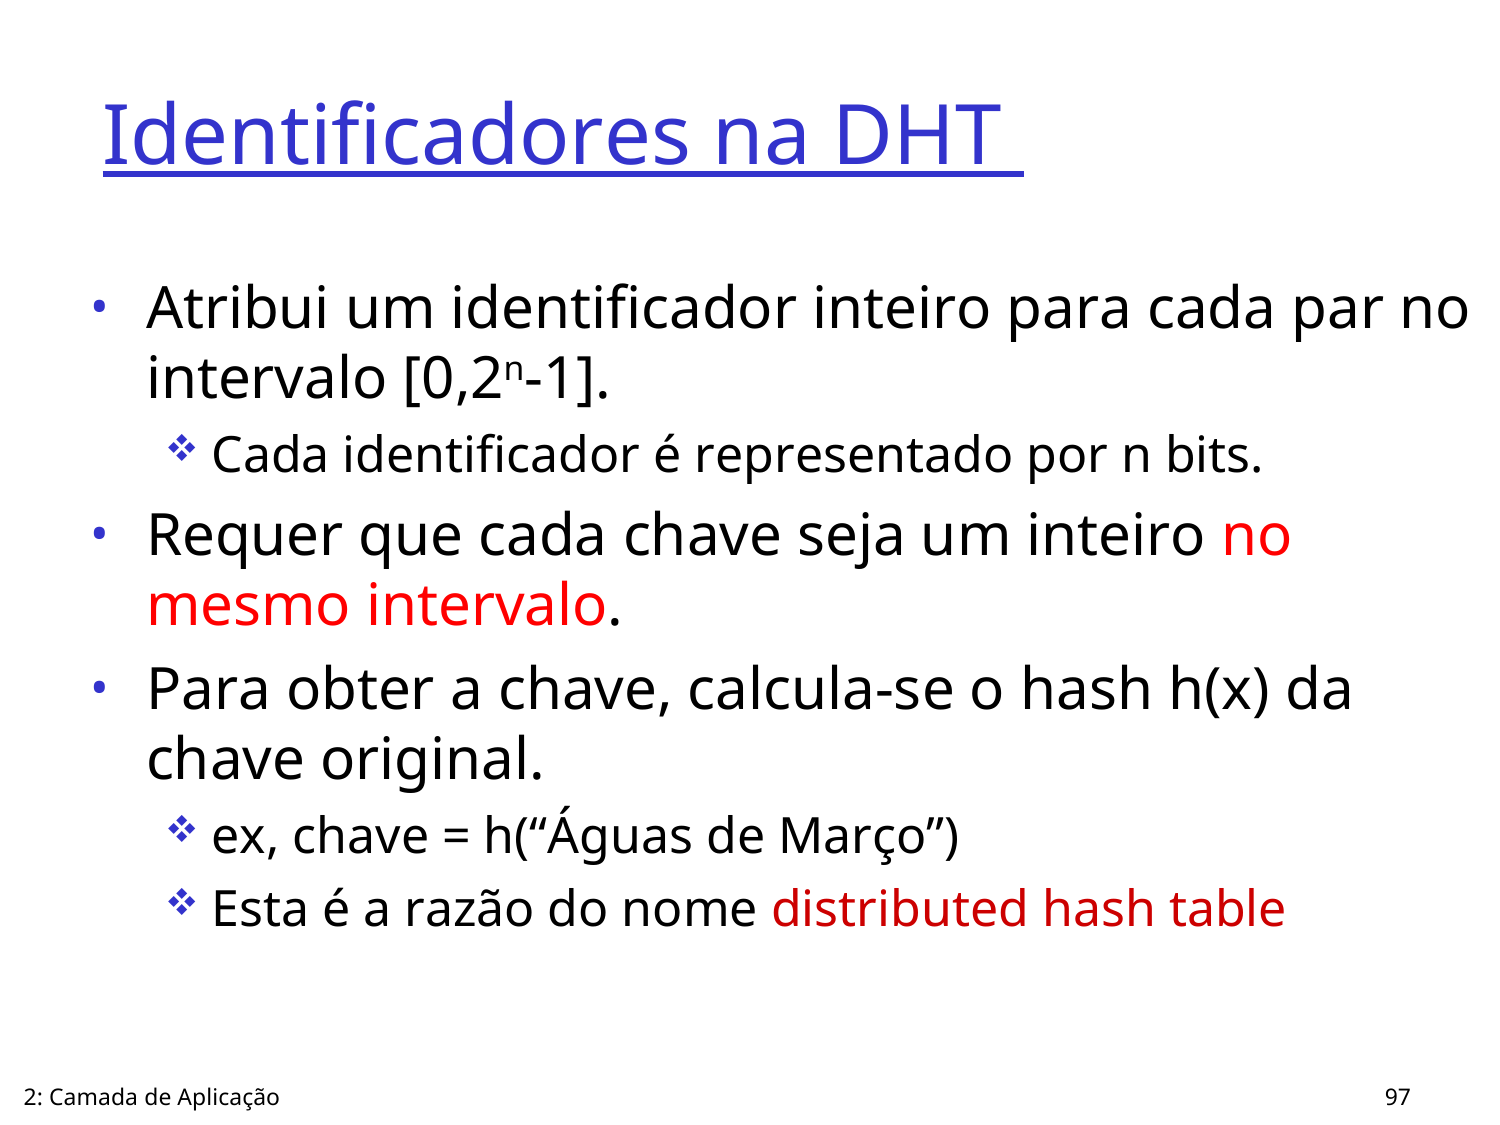

Identificadores na DHT
Atribui um identificador inteiro para cada par no intervalo [0,2n-1].
Cada identificador é representado por n bits.
Requer que cada chave seja um inteiro no mesmo intervalo.
Para obter a chave, calcula-se o hash h(x) da chave original.
ex, chave = h(“Águas de Março”)
Esta é a razão do nome distributed hash table
97